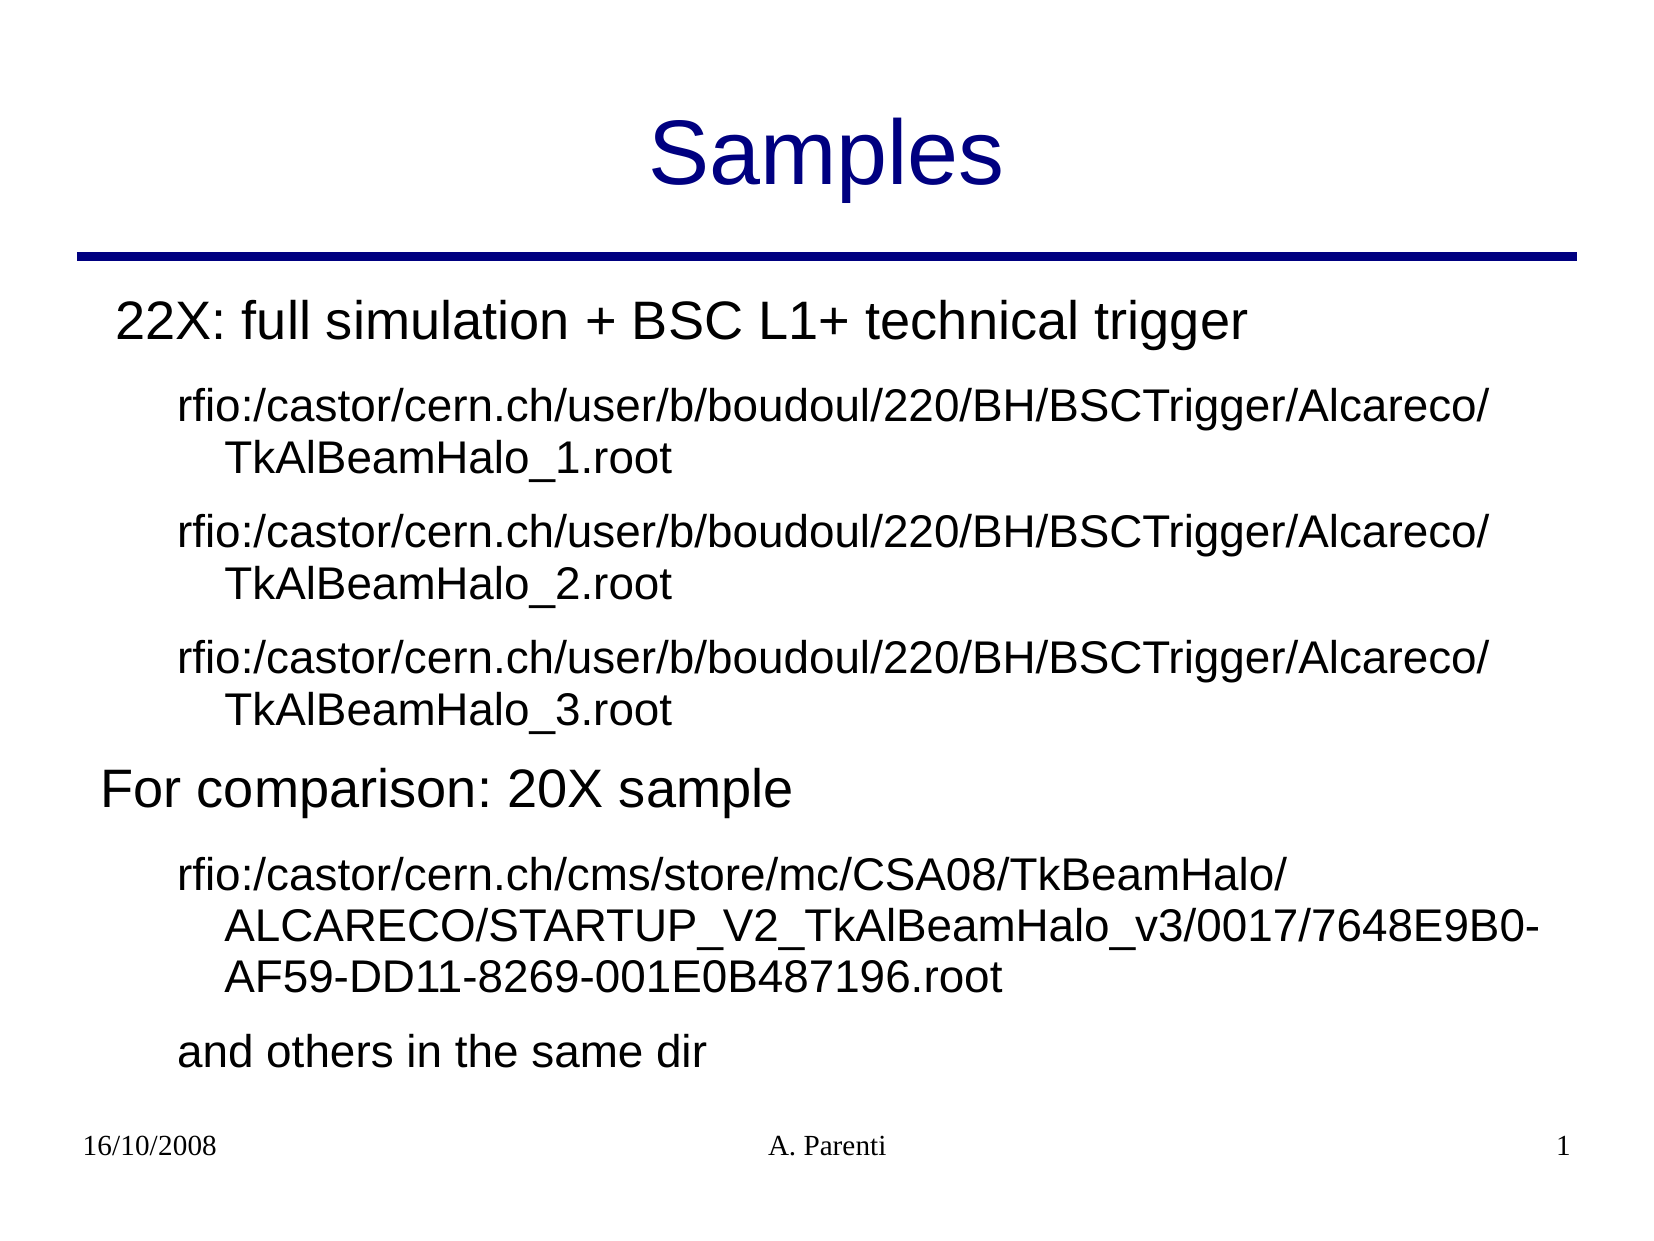

# Samples
 22X: full simulation + BSC L1+ technical trigger
rfio:/castor/cern.ch/user/b/boudoul/220/BH/BSCTrigger/Alcareco/TkAlBeamHalo_1.root
rfio:/castor/cern.ch/user/b/boudoul/220/BH/BSCTrigger/Alcareco/TkAlBeamHalo_2.root
rfio:/castor/cern.ch/user/b/boudoul/220/BH/BSCTrigger/Alcareco/TkAlBeamHalo_3.root
For comparison: 20X sample
rfio:/castor/cern.ch/cms/store/mc/CSA08/TkBeamHalo/ALCARECO/STARTUP_V2_TkAlBeamHalo_v3/0017/7648E9B0-AF59-DD11-8269-001E0B487196.root
and others in the same dir
1